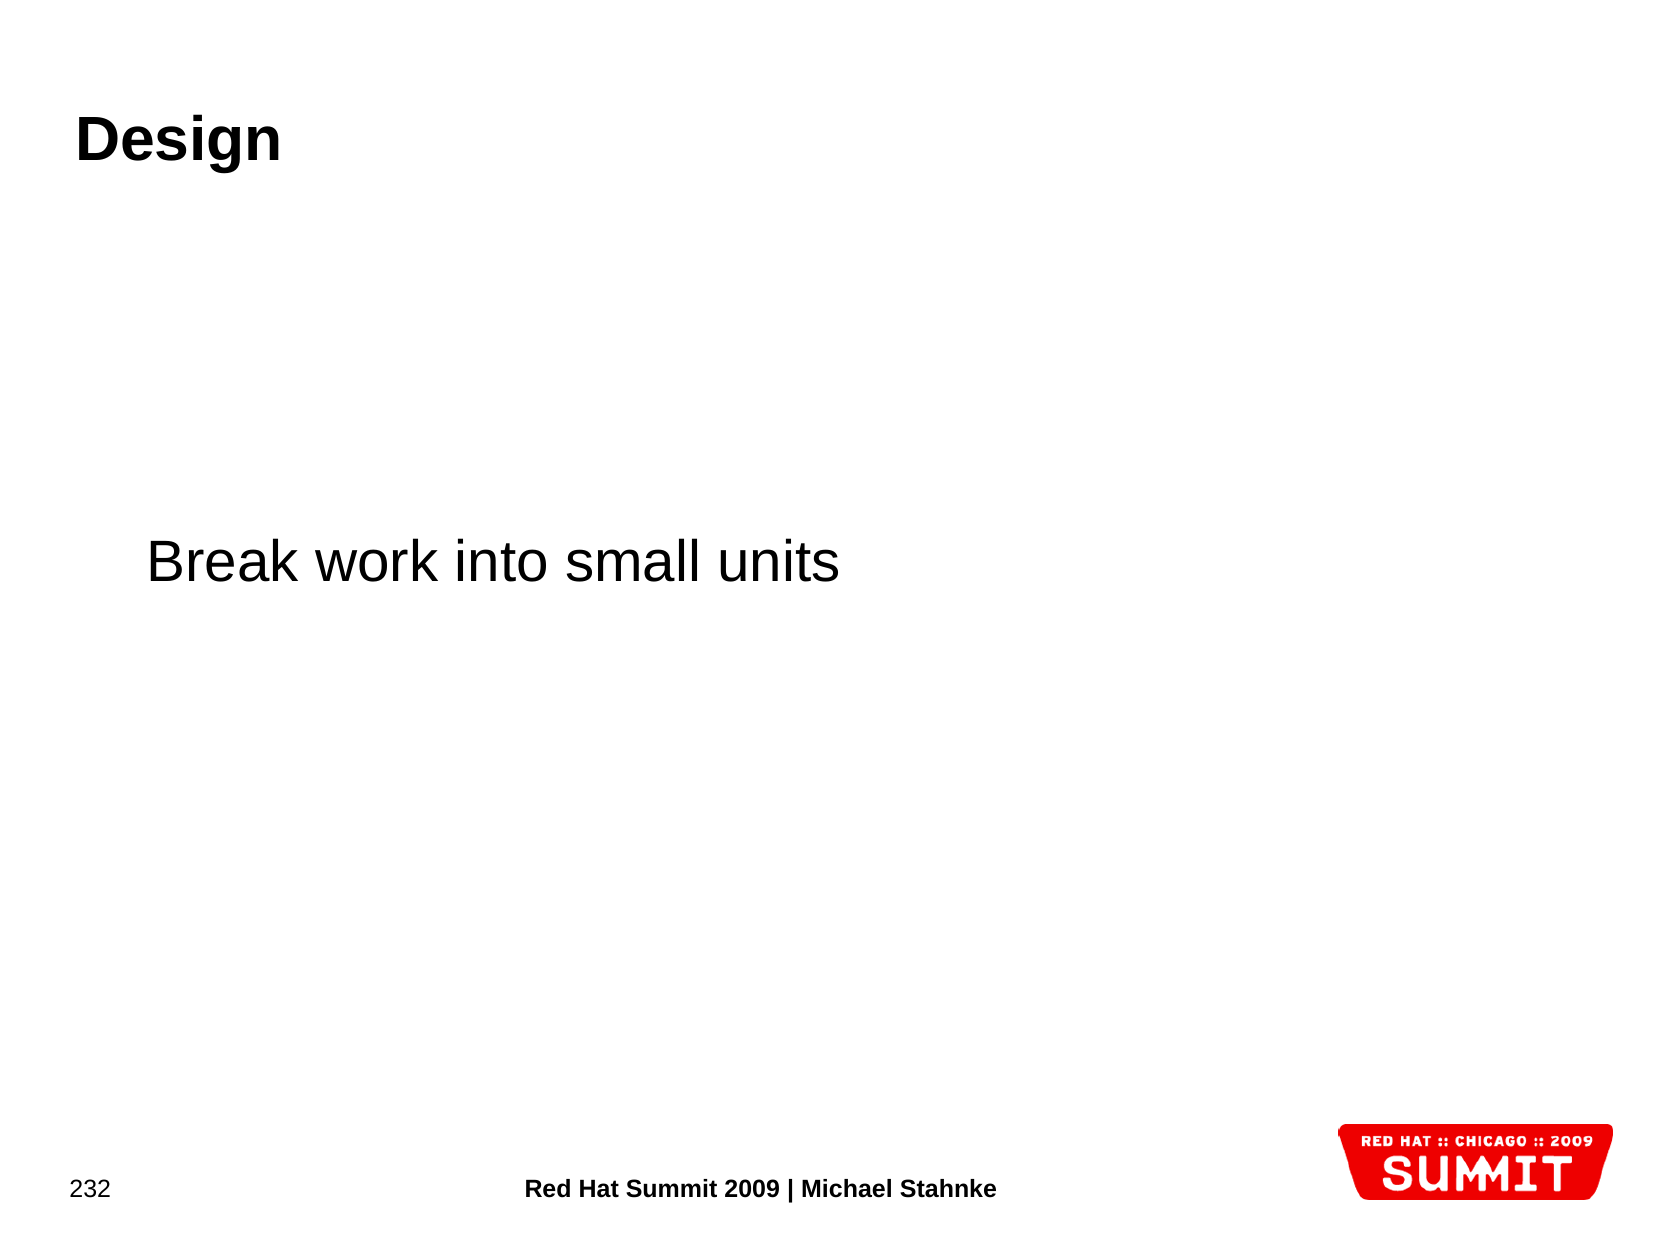

# Design
Break work into small units